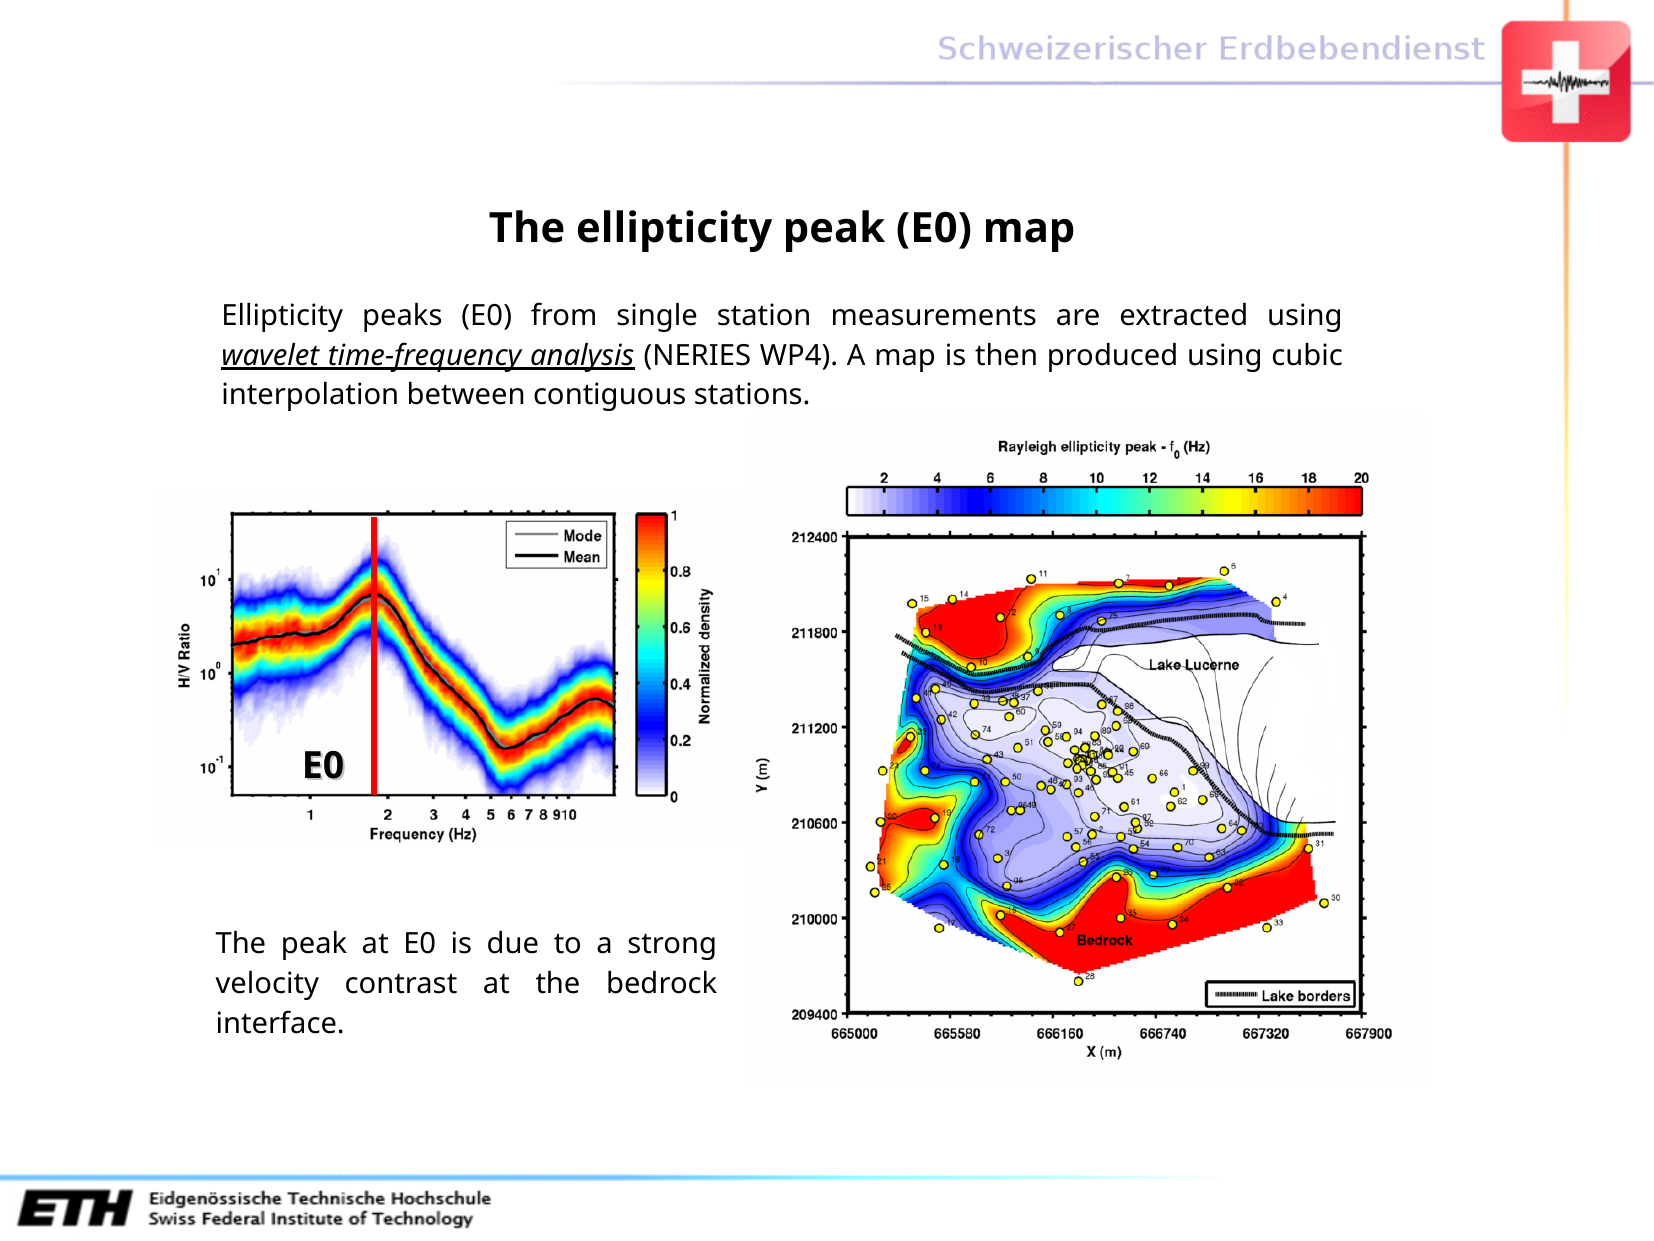

The ellipticity peak (E0) map
Ellipticity peaks (E0) from single station measurements are extracted using wavelet time-frequency analysis (NERIES WP4). A map is then produced using cubic interpolation between contiguous stations.
E0
The peak at E0 is due to a strong velocity contrast at the bedrock interface.